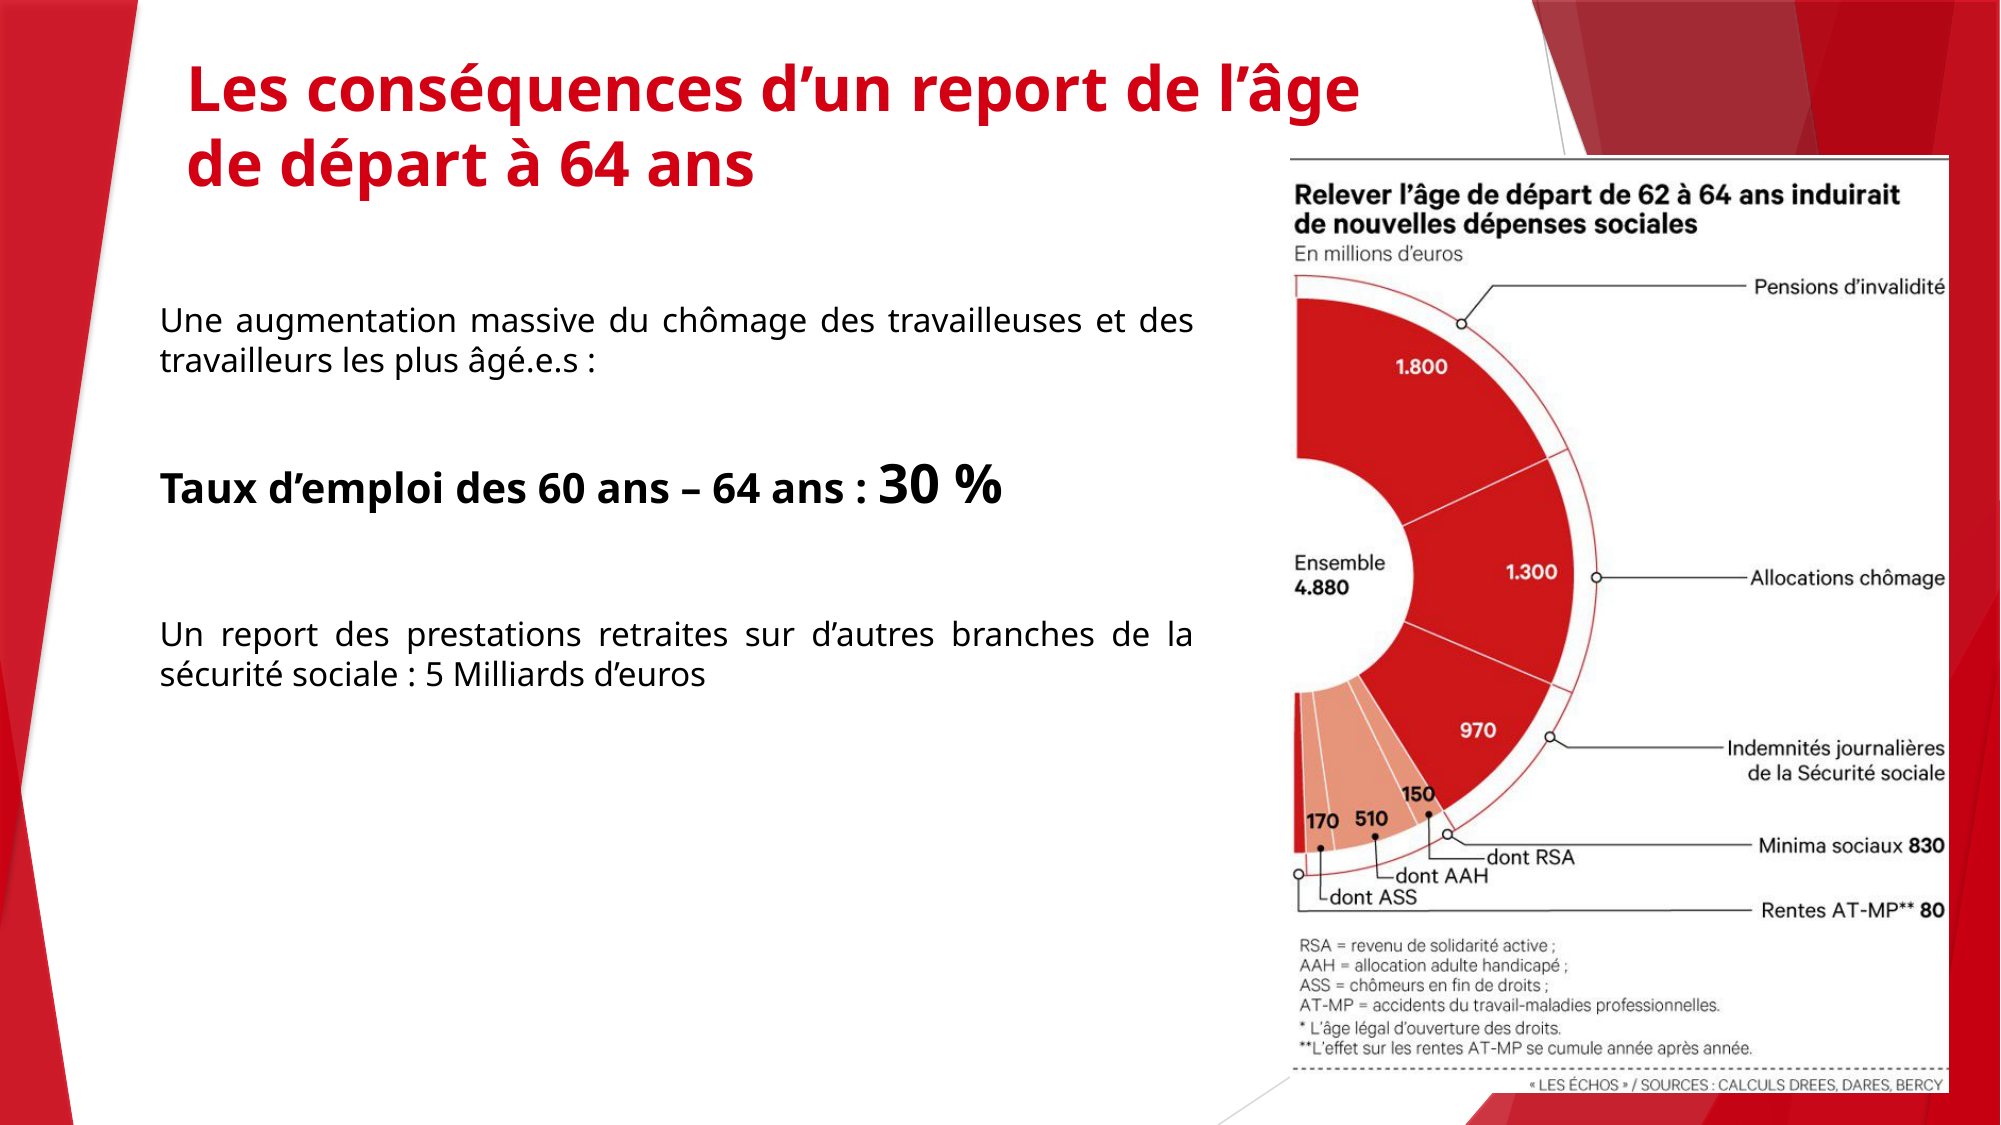

# Les conséquences d’un report de l’âge de départ à 64 ans
Une augmentation massive du chômage des travailleuses et des travailleurs les plus âgé.e.s :
Taux d’emploi des 60 ans – 64 ans : 30 %
Un report des prestations retraites sur d’autres branches de la sécurité sociale : 5 Milliards d’euros